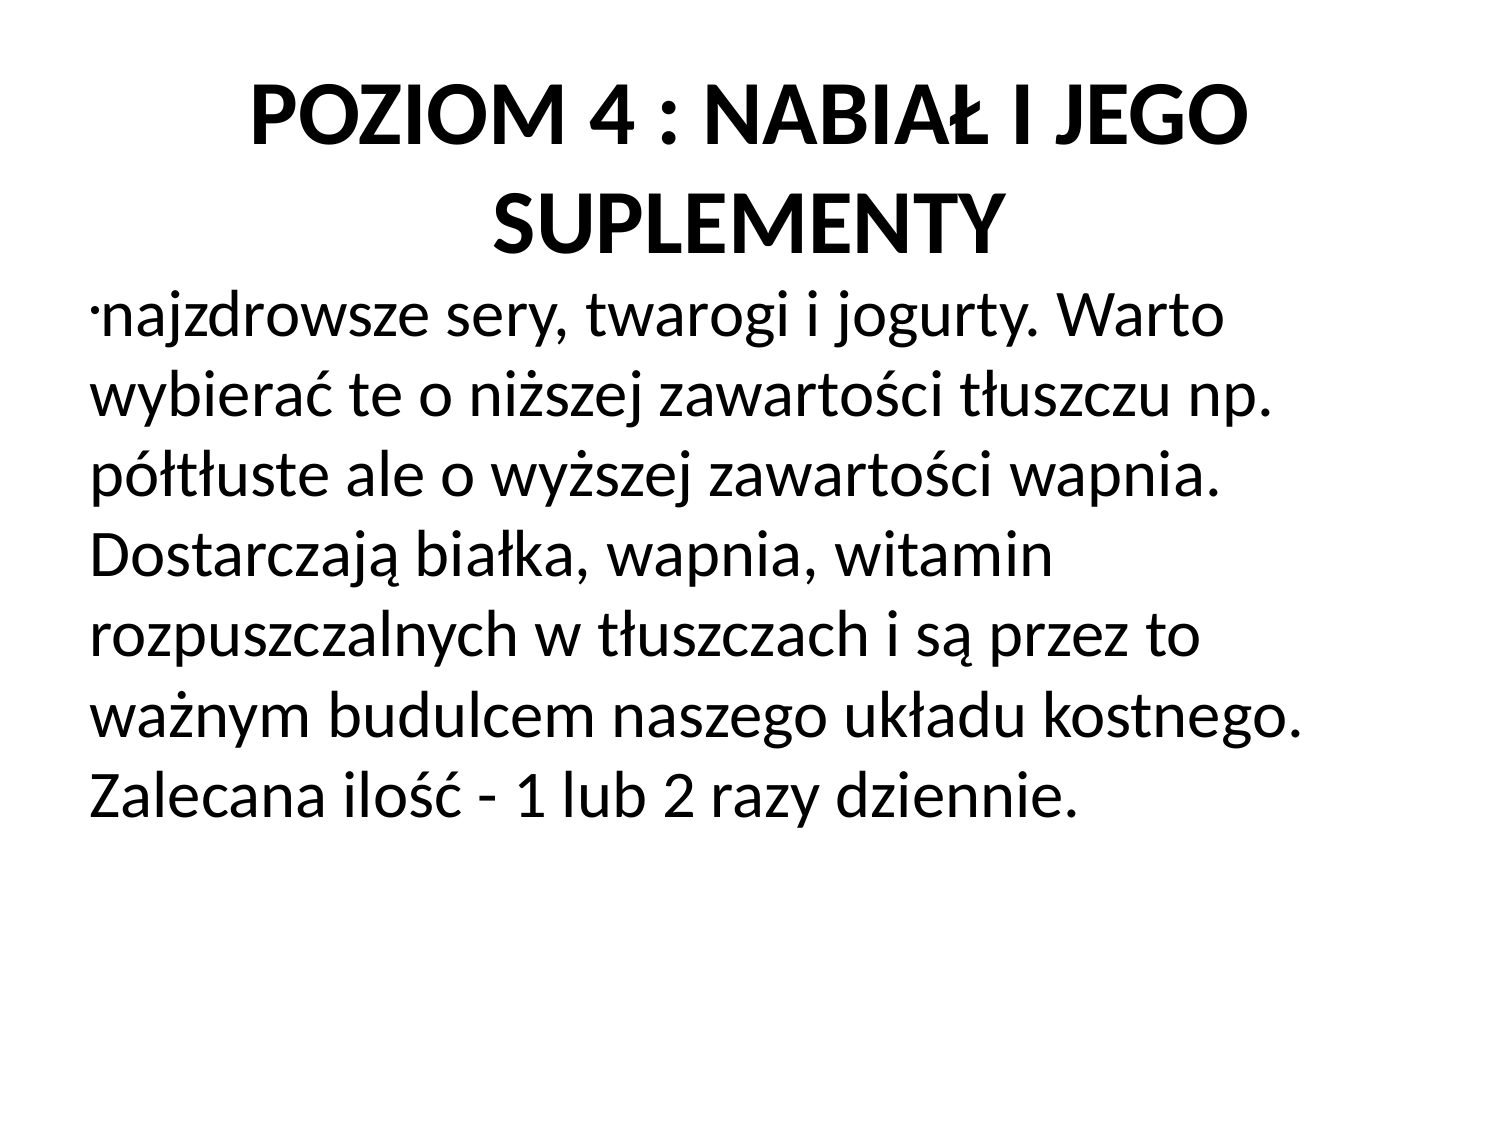

# POZIOM 4 : NABIAŁ I JEGO SUPLEMENTY
najzdrowsze sery, twarogi i jogurty. Warto wybierać te o niższej zawartości tłuszczu np. półtłuste ale o wyższej zawartości wapnia. Dostarczają białka, wapnia, witamin rozpuszczalnych w tłuszczach i są przez to ważnym budulcem naszego układu kostnego. Zalecana ilość - 1 lub 2 razy dziennie.